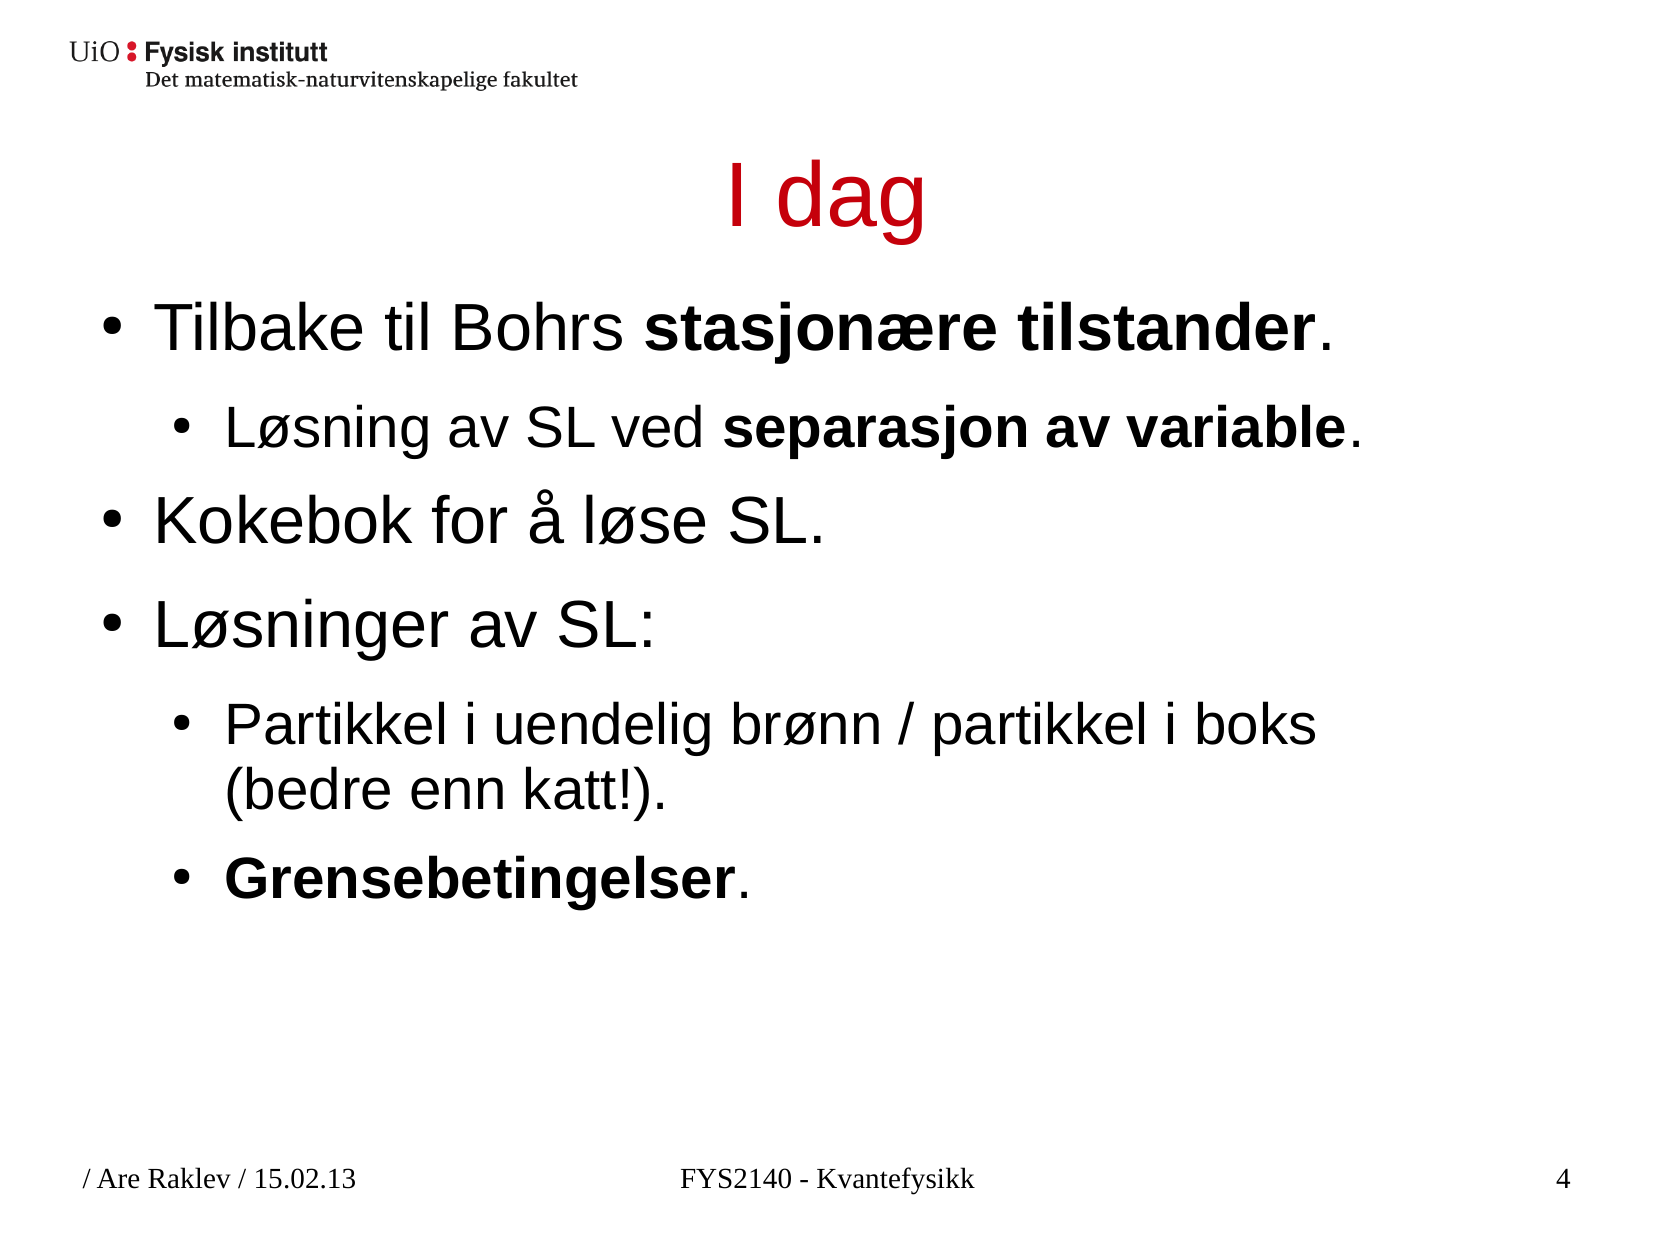

# I dag
Tilbake til Bohrs stasjonære tilstander.
Løsning av SL ved separasjon av variable.
Kokebok for å løse SL.
Løsninger av SL:
Partikkel i uendelig brønn / partikkel i boks
(bedre enn katt!).
Grensebetingelser.
/ Are Raklev / 15.02.13
FYS2140 - Kvantefysikk
4